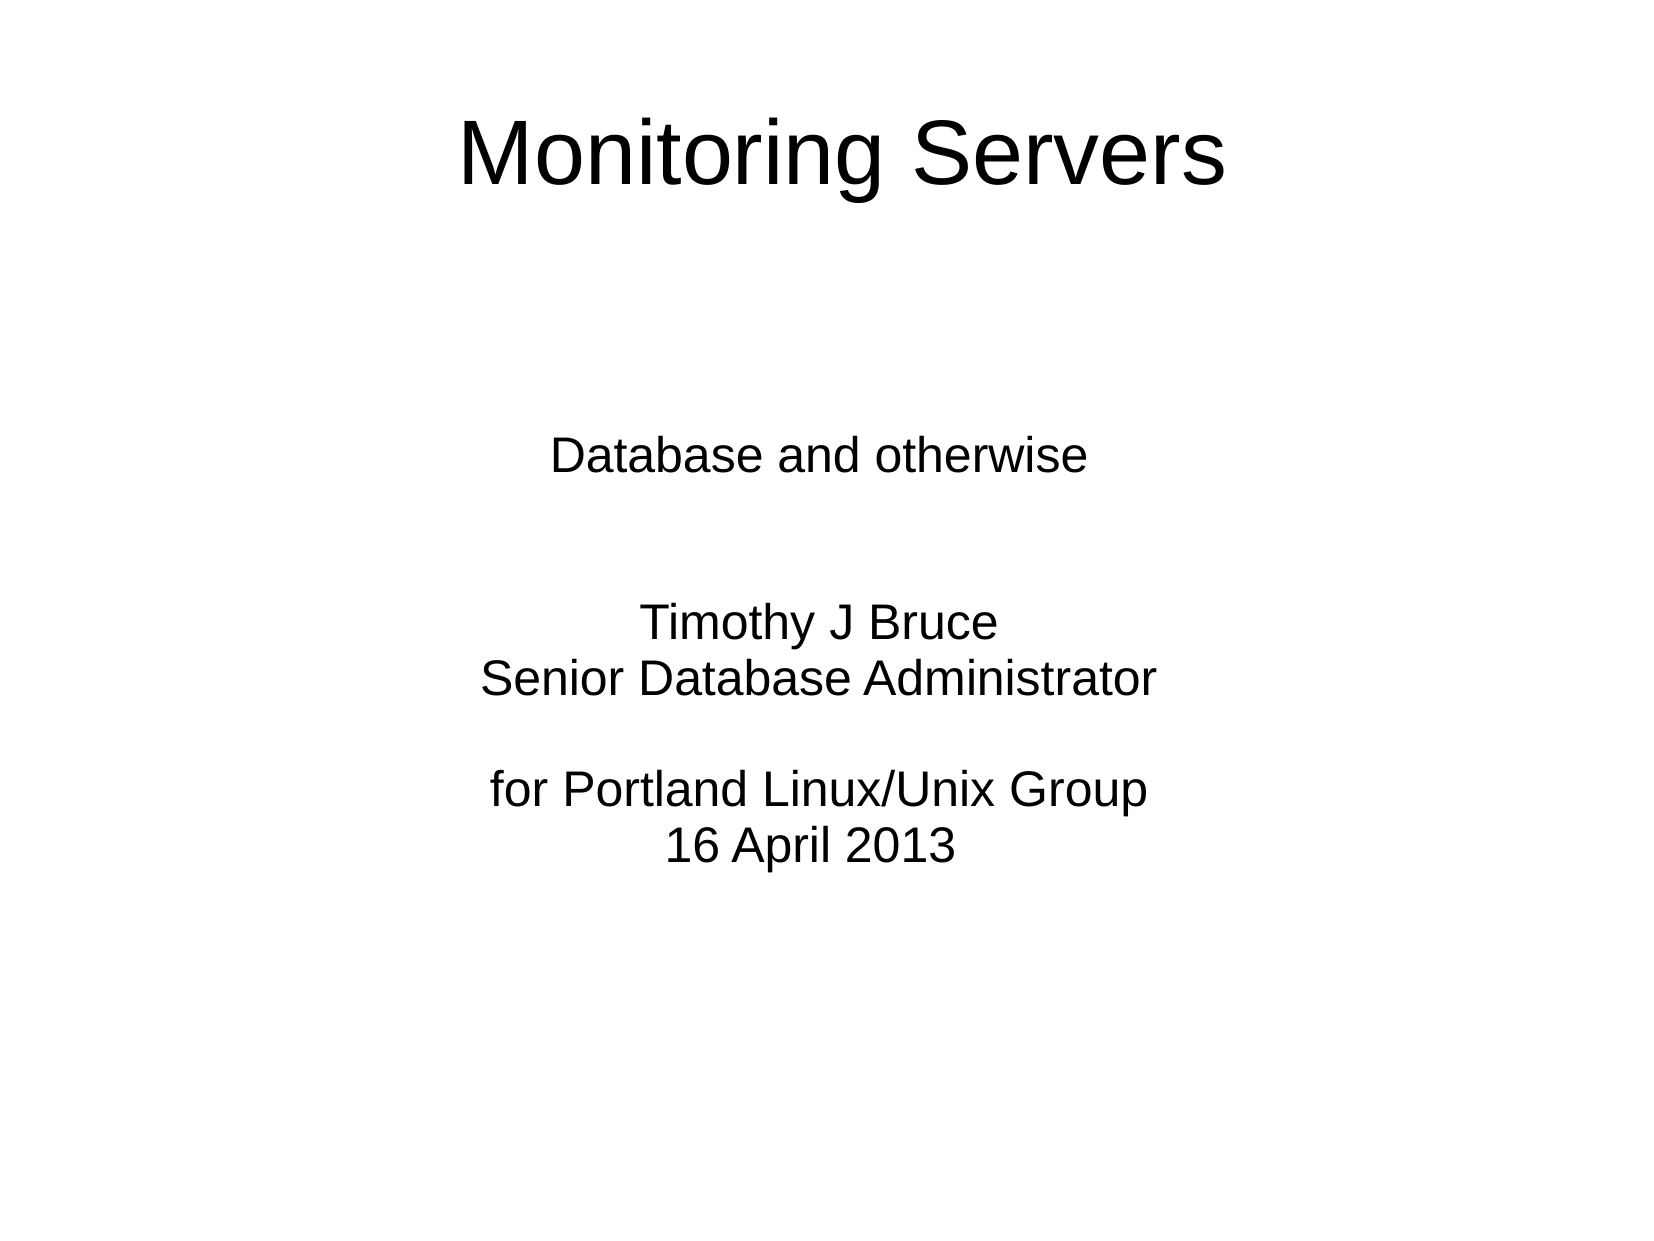

# Monitoring Servers
Database and otherwise
Timothy J Bruce
Senior Database Administrator
for Portland Linux/Unix Group
16 April 2013